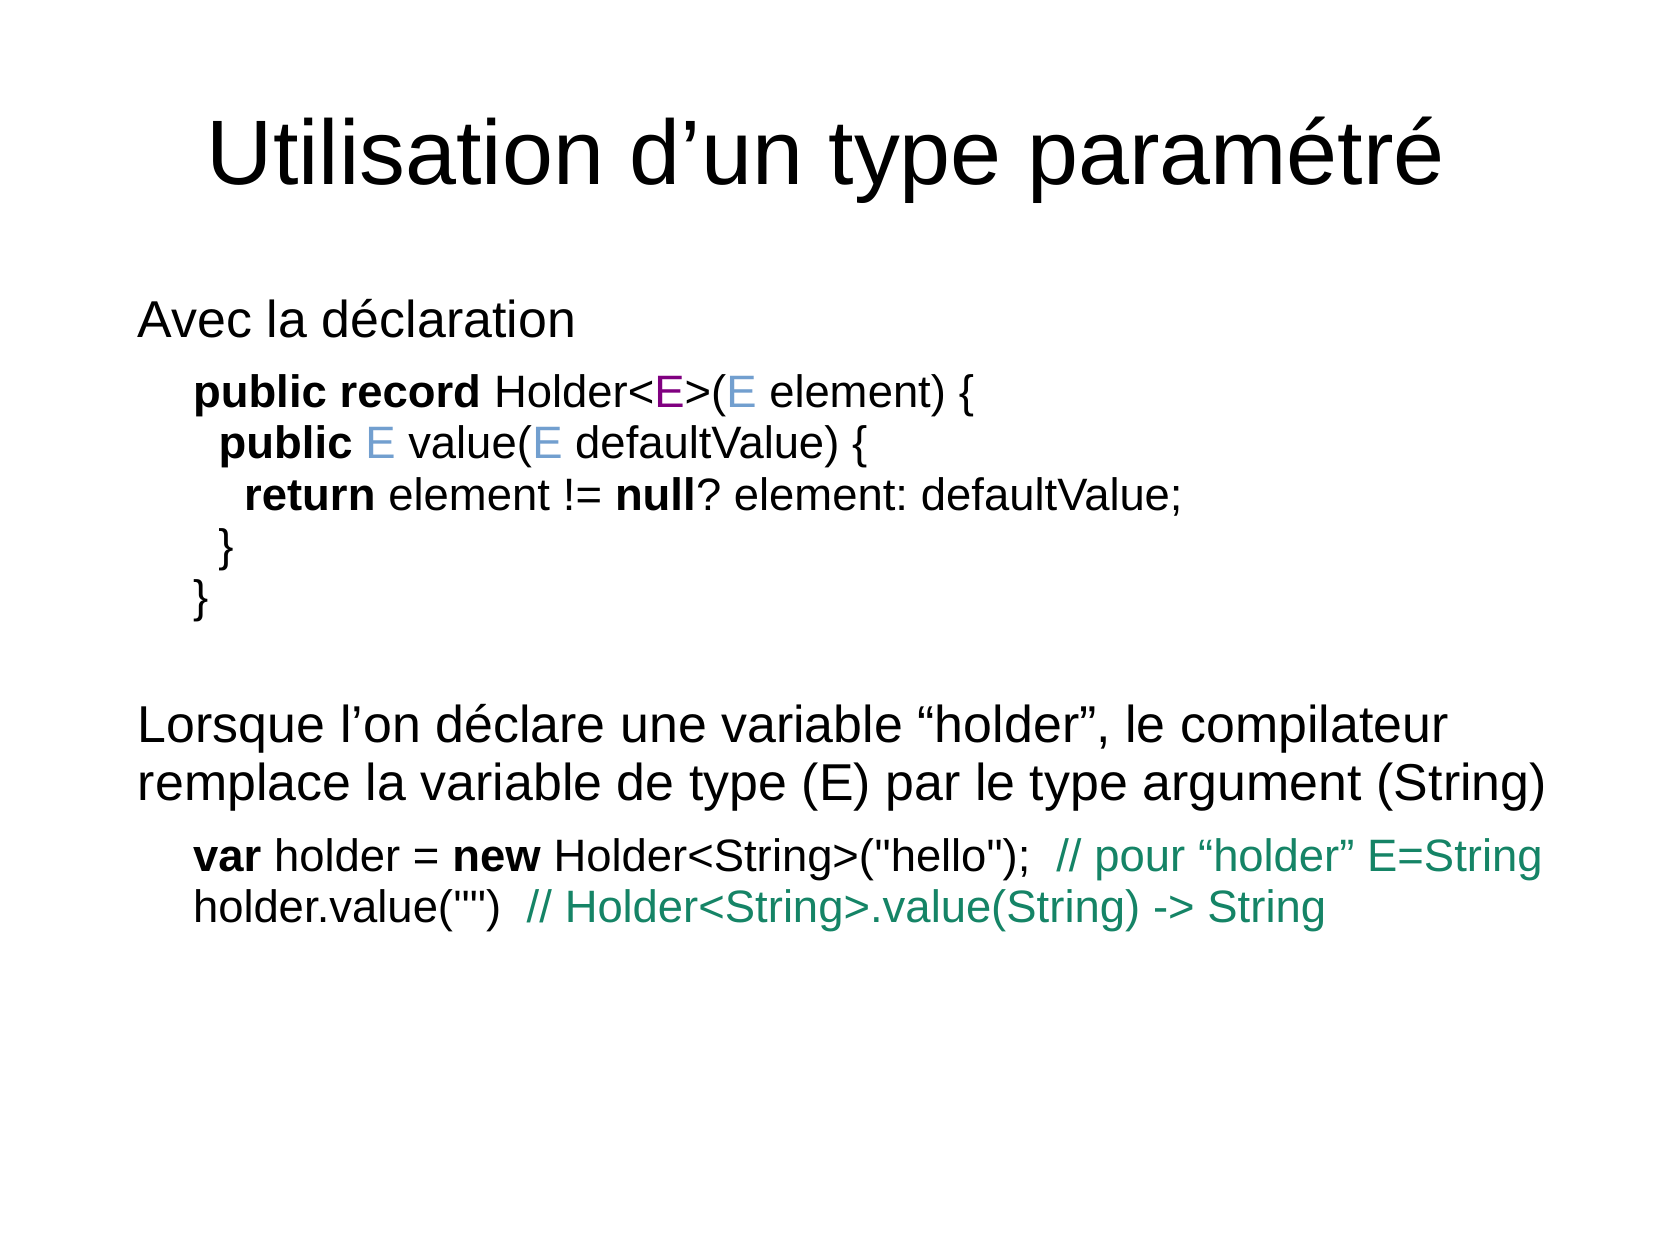

# Utilisation d’un type paramétré
Avec la déclaration
public record Holder<E>(E element) {
 public E value(E defaultValue) {
 return element != null? element: defaultValue;
 }
}
Lorsque l’on déclare une variable “holder”, le compilateur remplace la variable de type (E) par le type argument (String)
var holder = new Holder<String>("hello"); // pour “holder” E=String
holder.value("") // Holder<String>.value(String) -> String